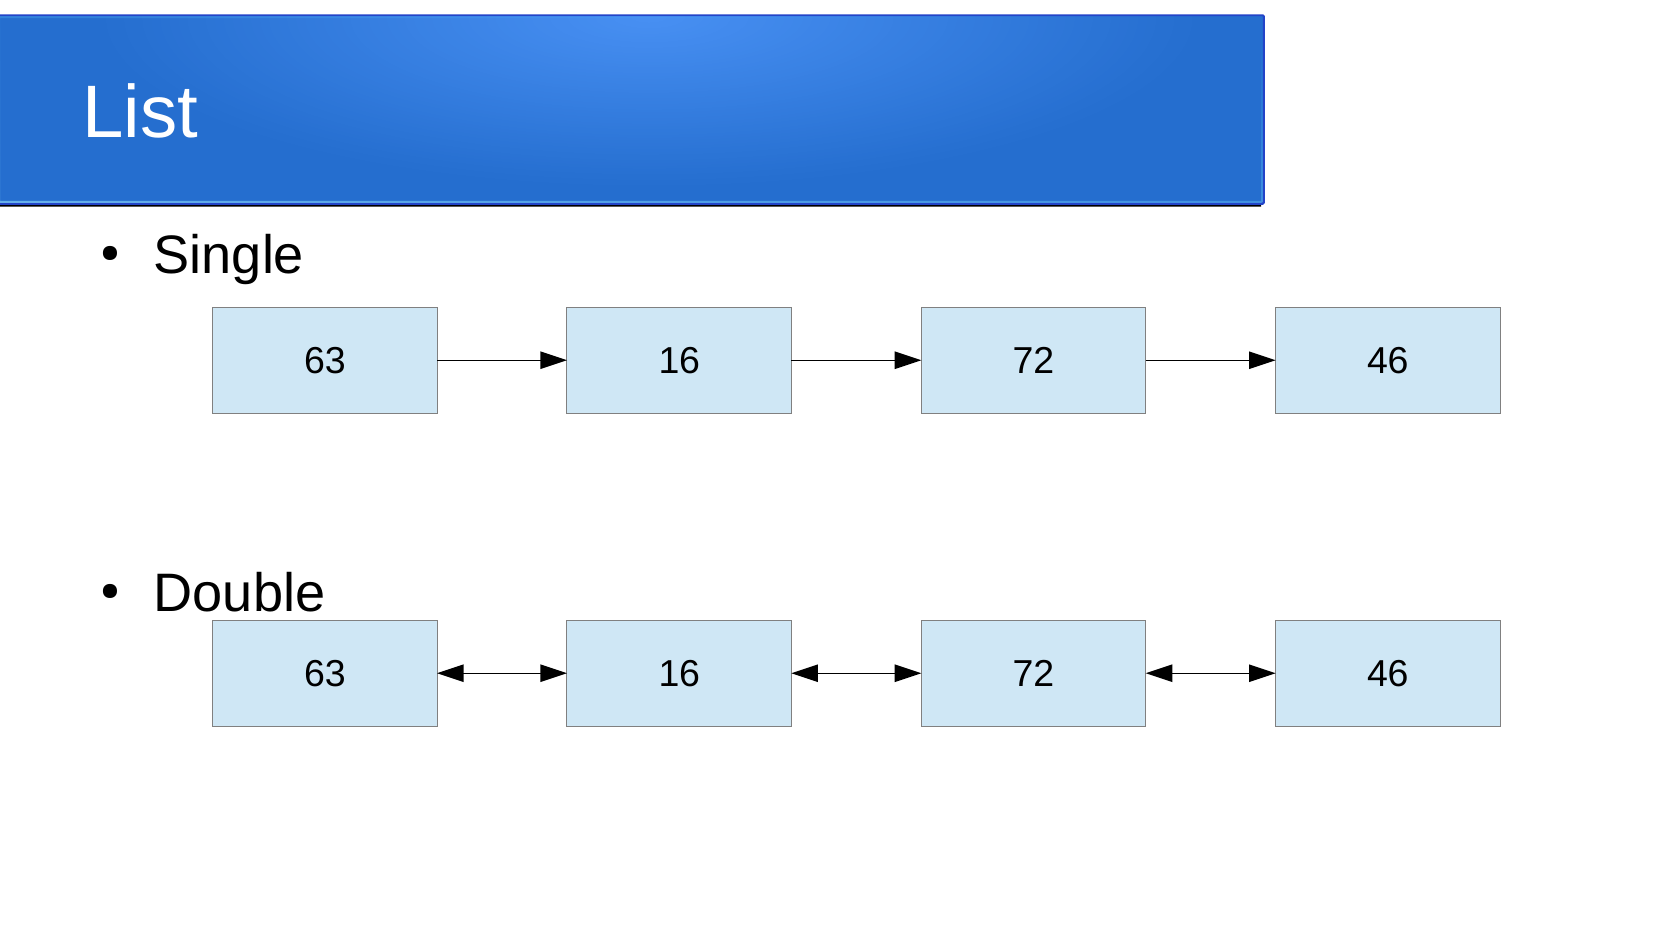

# List
Single
Double
63
16
72
46
63
16
72
46